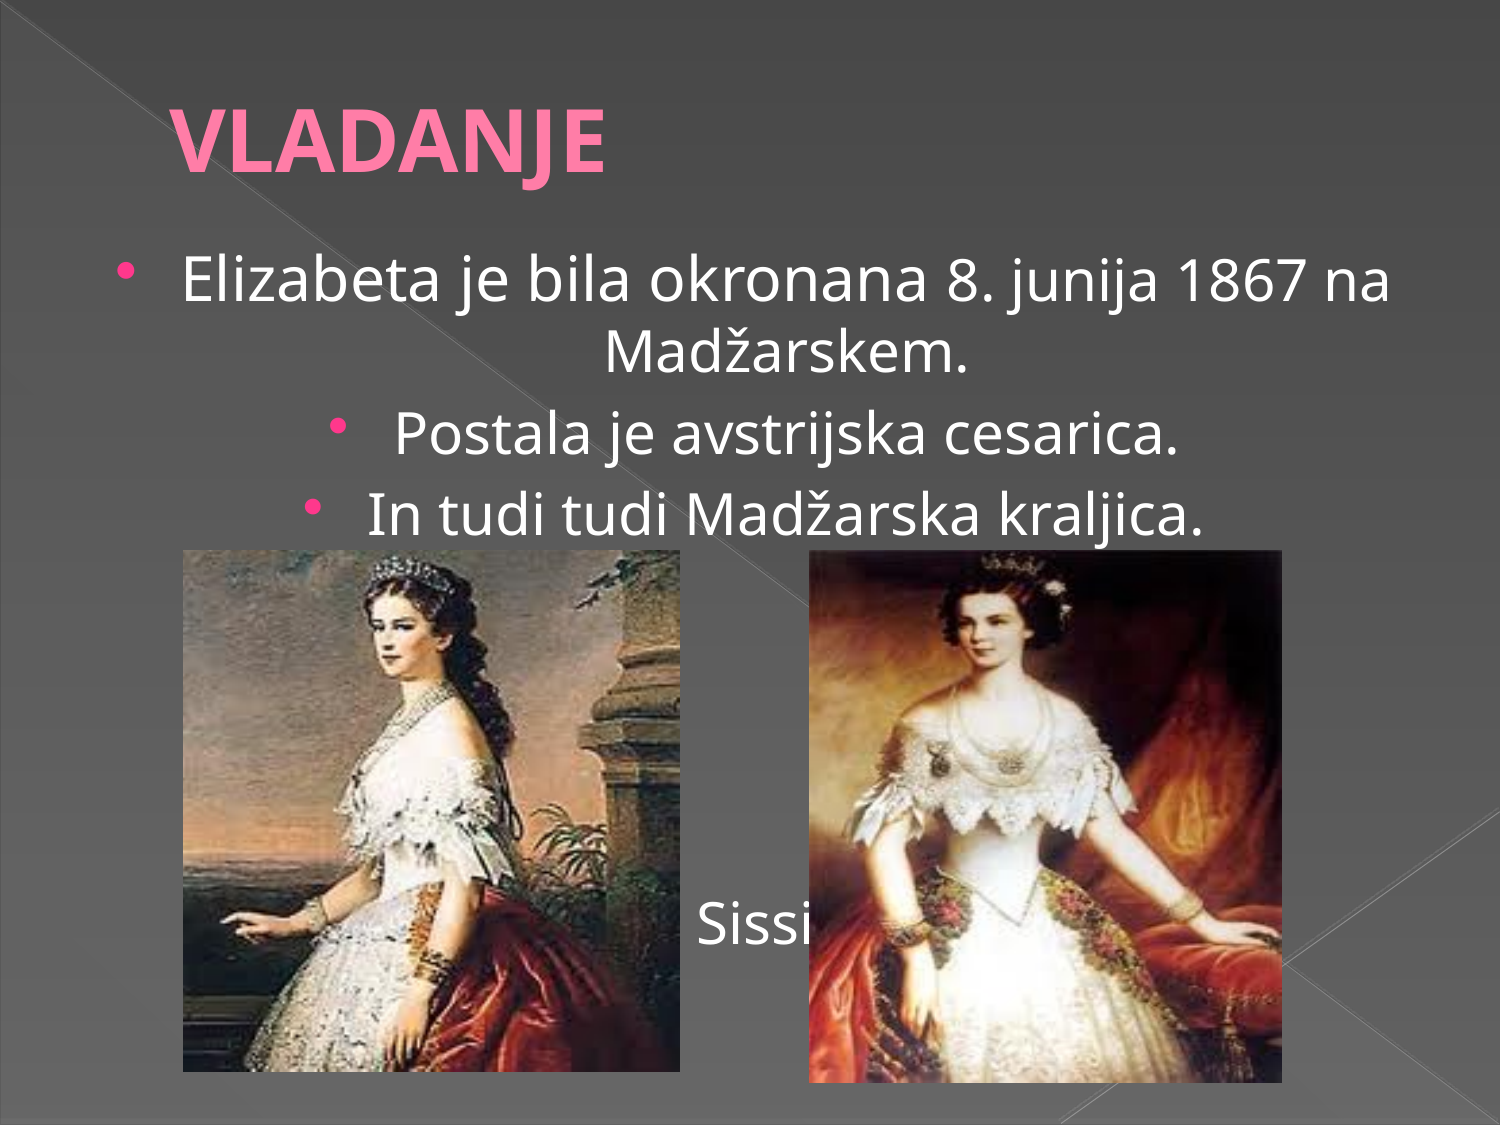

# VLADANJE
Elizabeta je bila okronana 8. junija 1867 na Madžarskem.
Postala je avstrijska cesarica.
In tudi tudi Madžarska kraljica.
Sissi